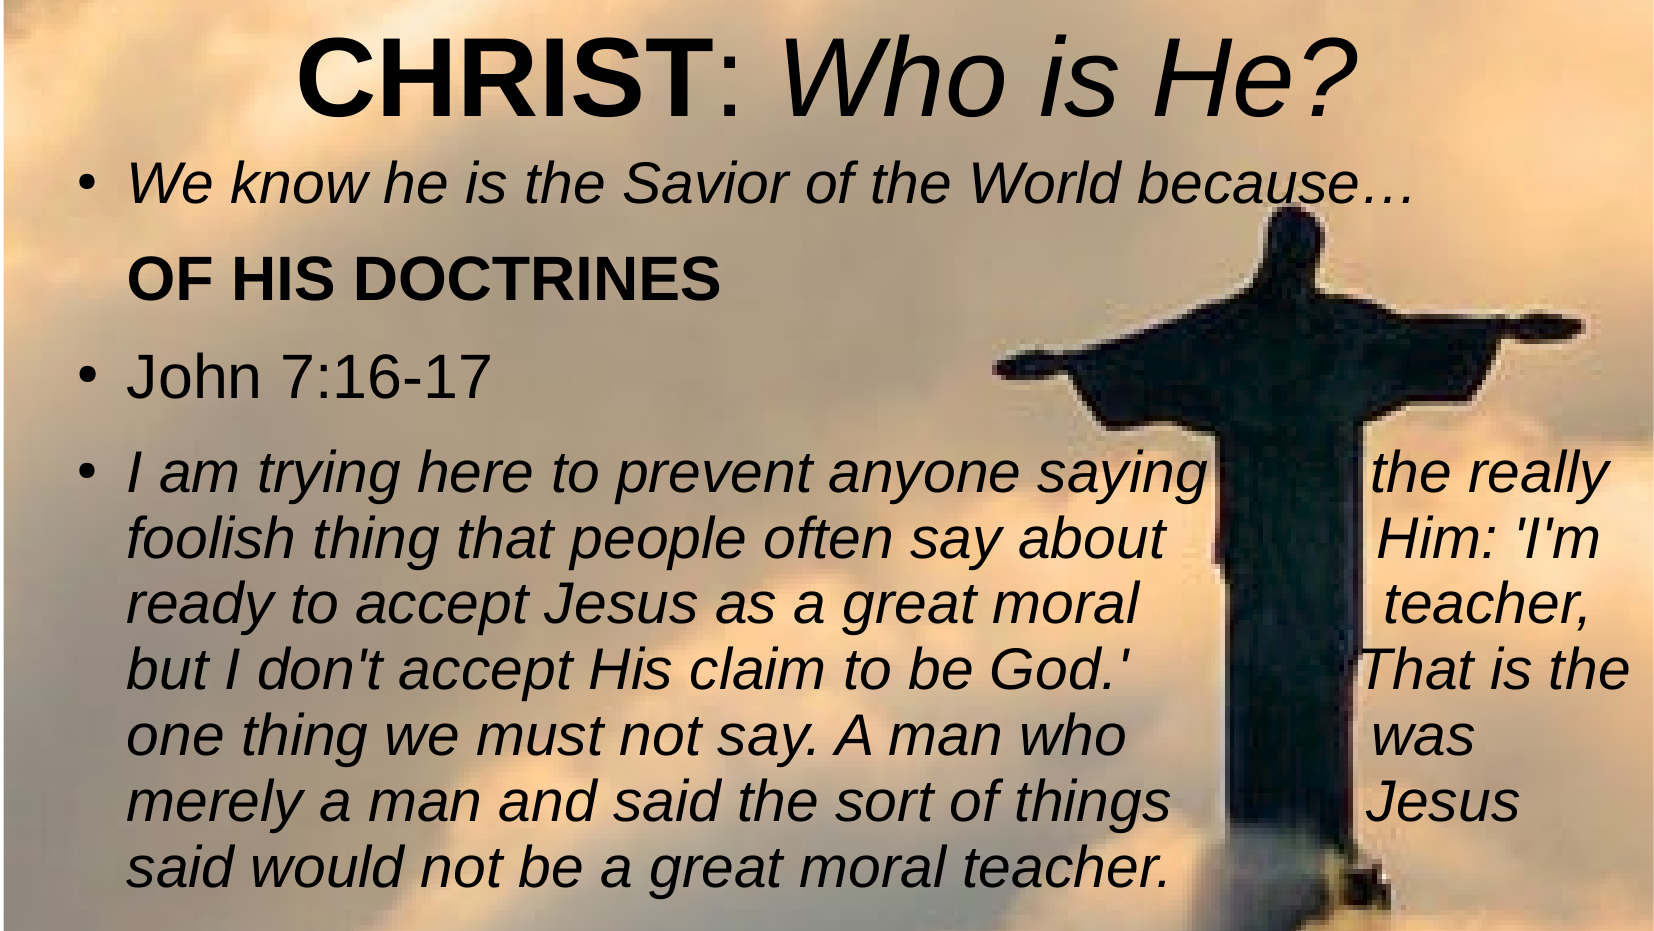

# CHRIST: Who is He?
We know he is the Savior of the World because…
OF HIS DOCTRINES
John 7:16-17
I am trying here to prevent anyone saying the really foolish thing that people often say about Him: 'I'm ready to accept Jesus as a great moral teacher, but I don't accept His claim to be God.' That is the one thing we must not say. A man who was merely a man and said the sort of things Jesus said would not be a great moral teacher.